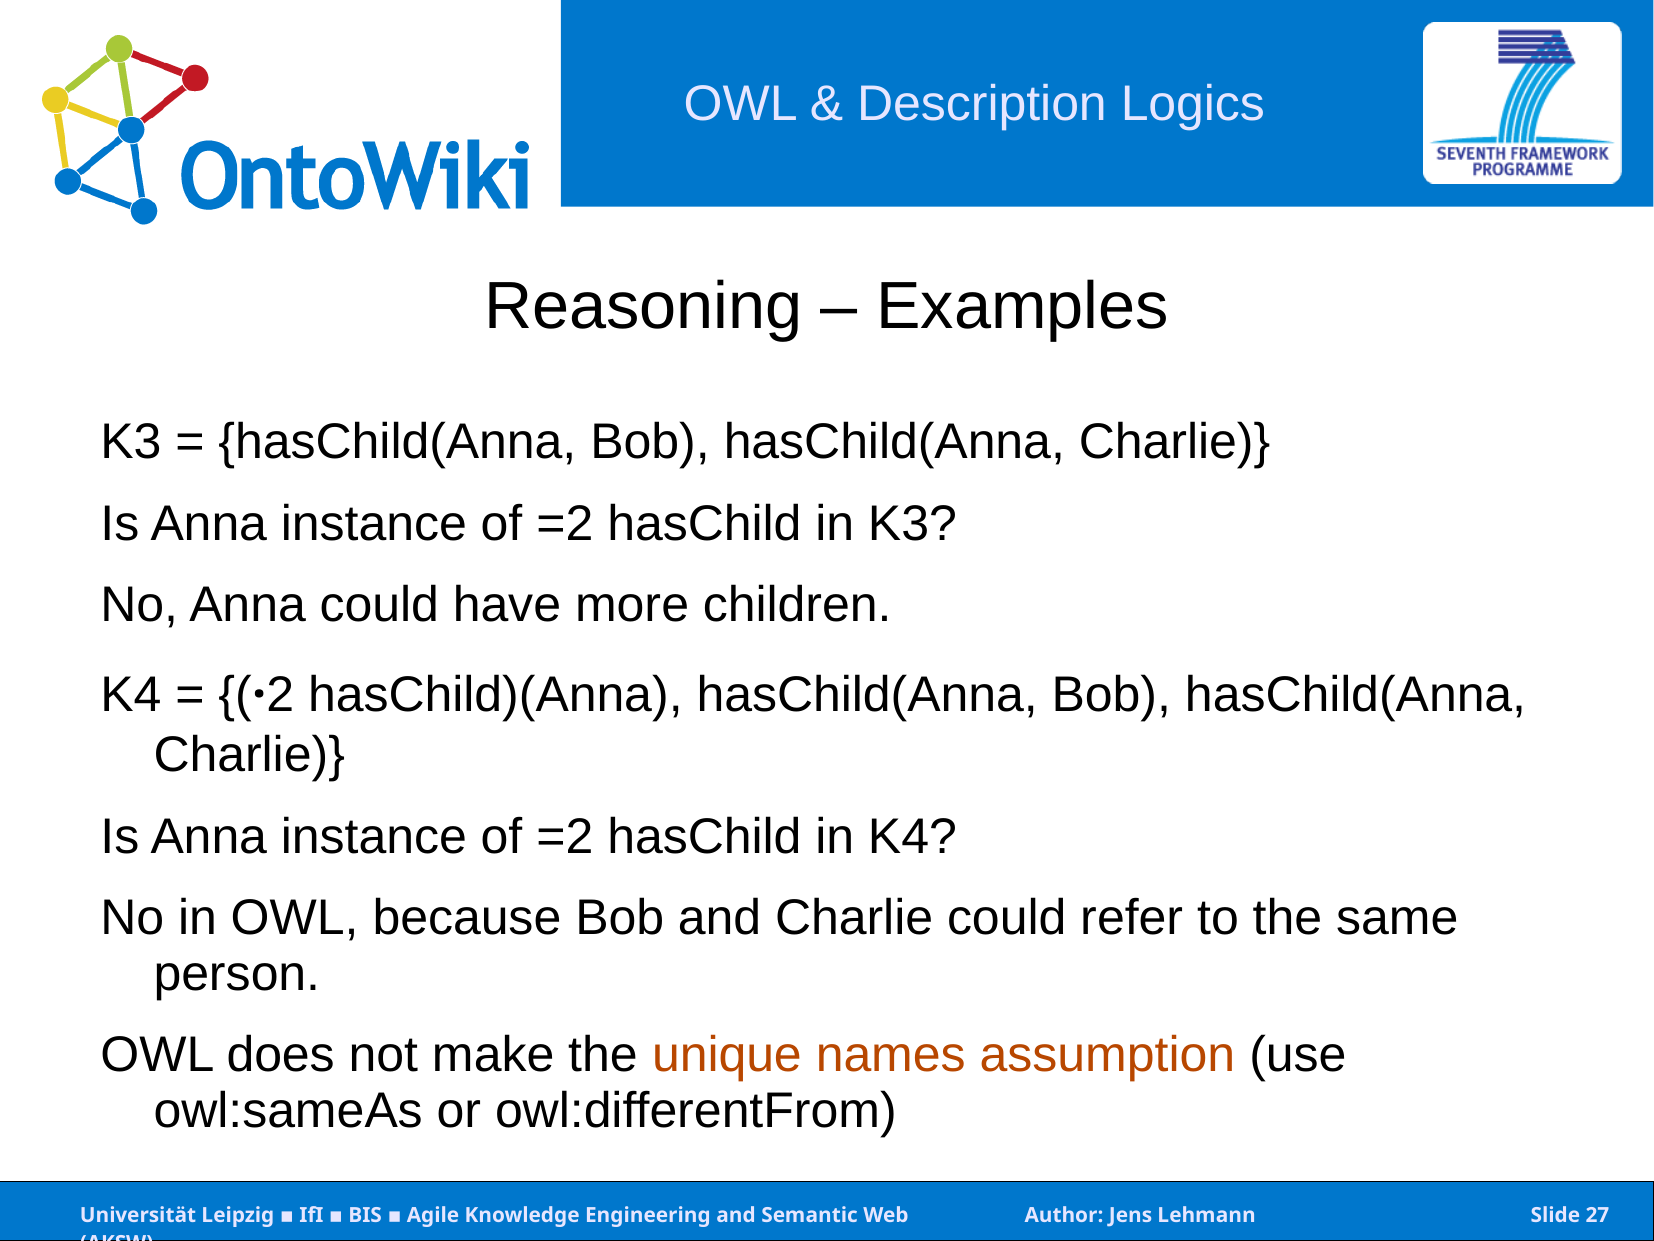

# Reasoning – Examples
K3 = {hasChild(Anna, Bob), hasChild(Anna, Charlie)}
Is Anna instance of =2 hasChild in K3?
No, Anna could have more children.
K4 = {(·2 hasChild)(Anna), hasChild(Anna, Bob), hasChild(Anna, Charlie)}
Is Anna instance of =2 hasChild in K4?
No in OWL, because Bob and Charlie could refer to the same person.
OWL does not make the unique names assumption (use owl:sameAs or owl:differentFrom)